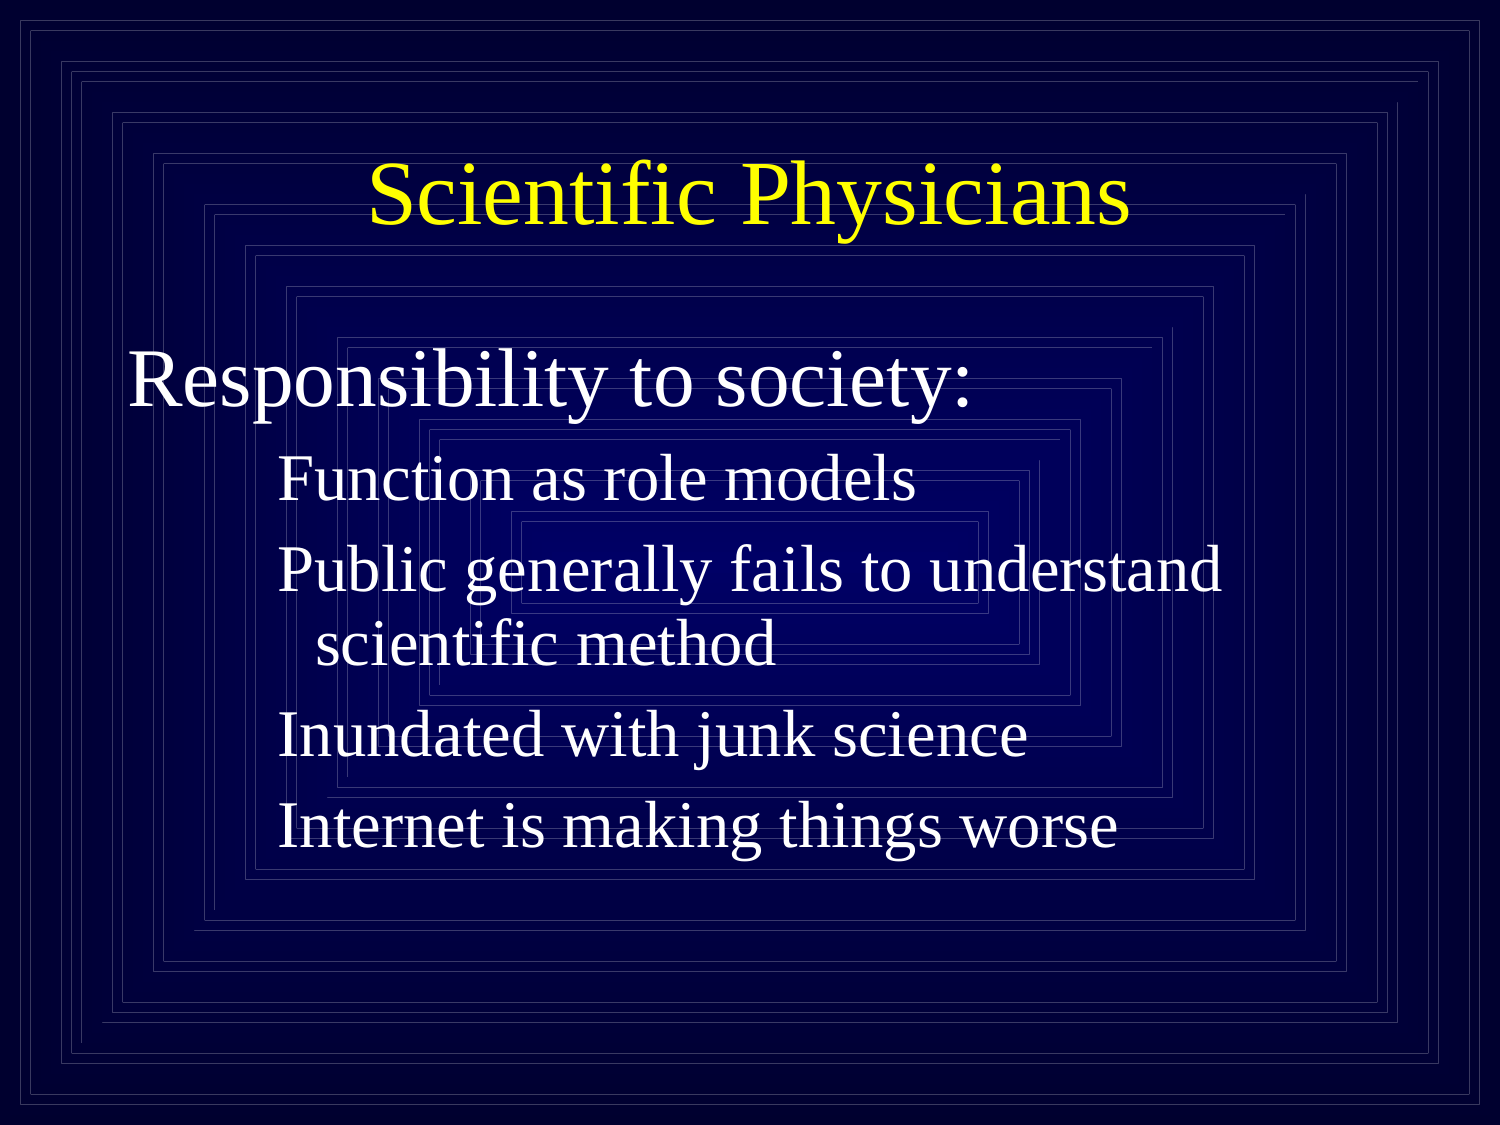

# Scientific Physicians
Responsibility to society:
Function as role models
Public generally fails to understand scientific method
Inundated with junk science
Internet is making things worse